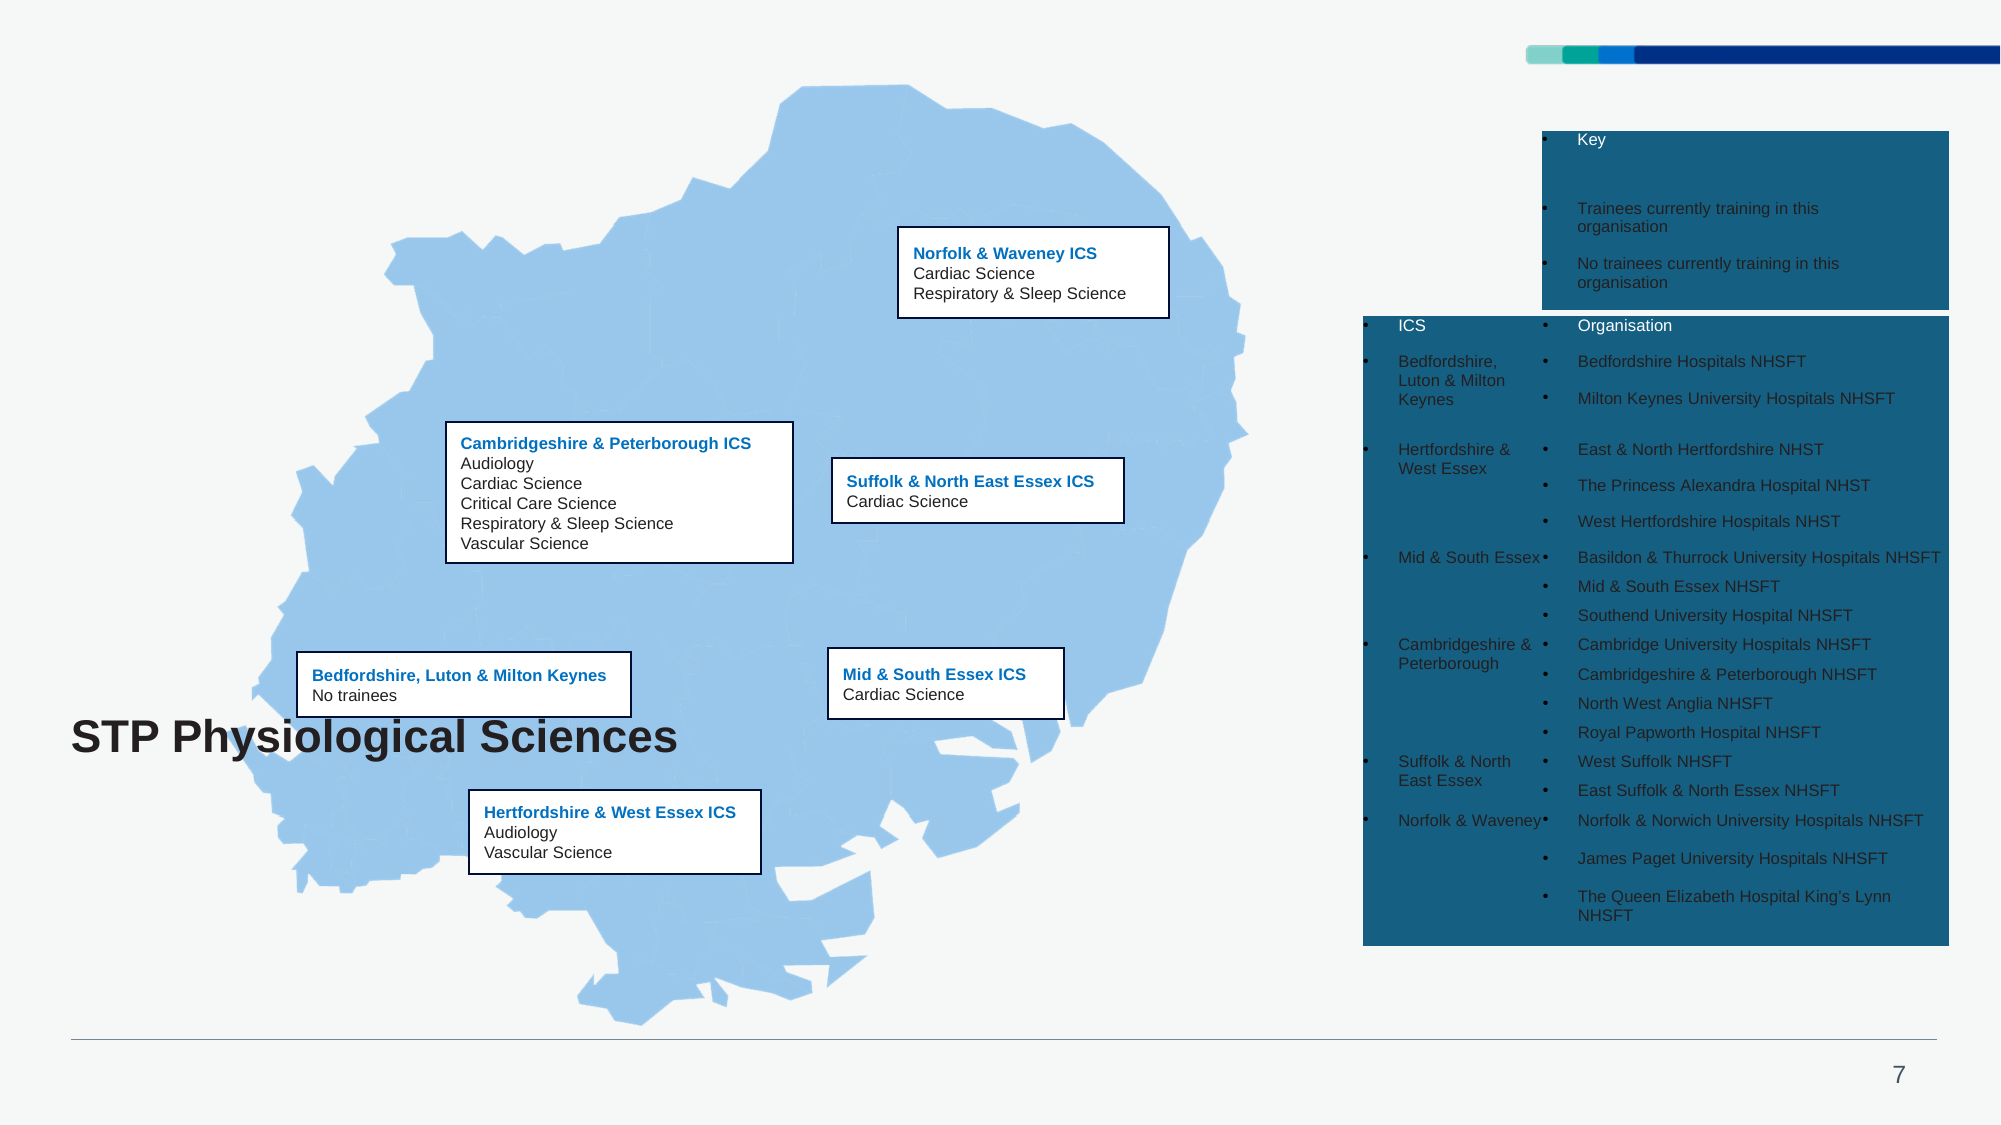

| Key | |
| --- | --- |
| Trainees currently training in this organisation | |
| No trainees currently training in this organisation | |
Norfolk & Waveney ICS
Cardiac Science
Respiratory & Sleep Science
| ICS | Organisation |
| --- | --- |
| Bedfordshire, Luton & Milton Keynes | Bedfordshire Hospitals NHSFT |
| | Milton Keynes University Hospitals NHSFT |
| Hertfordshire & West Essex | East & North Hertfordshire NHST |
| | The Princess Alexandra Hospital NHST |
| | West Hertfordshire Hospitals NHST |
| Mid & South Essex | Basildon & Thurrock University Hospitals NHSFT |
| | Mid & South Essex NHSFT |
| | Southend University Hospital NHSFT |
| Cambridgeshire & Peterborough | Cambridge University Hospitals NHSFT |
| | Cambridgeshire & Peterborough NHSFT |
| | North West Anglia NHSFT |
| | Royal Papworth Hospital NHSFT |
| Suffolk & North East Essex | West Suffolk NHSFT |
| | East Suffolk & North Essex NHSFT |
| Norfolk & Waveney | Norfolk & Norwich University Hospitals NHSFT |
| | James Paget University Hospitals NHSFT |
| | The Queen Elizabeth Hospital King’s Lynn NHSFT |
Cambridgeshire & Peterborough ICS
Audiology
Cardiac Science
Critical Care Science
Respiratory & Sleep Science
Vascular Science
# STP Physiological Sciences
Suffolk & North East Essex ICS
Cardiac Science
Mid & South Essex ICS
Cardiac Science
Bedfordshire, Luton & Milton Keynes
No trainees
Hertfordshire & West Essex ICS
Audiology
Vascular Science